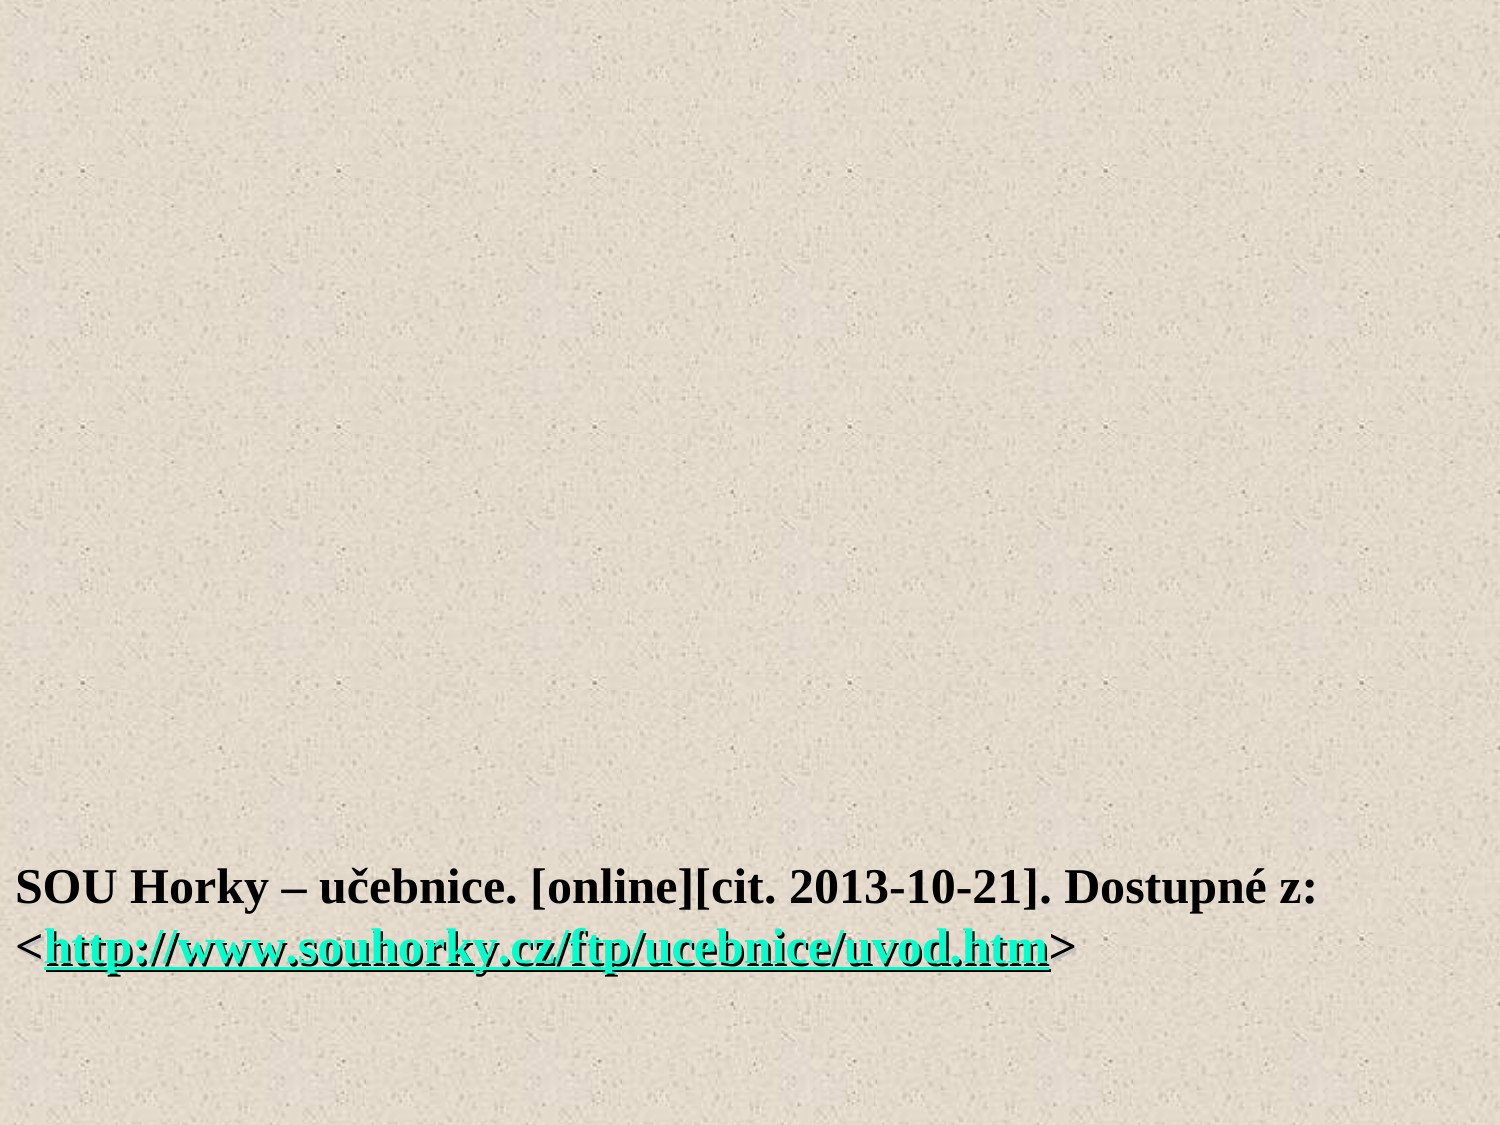

SOU Horky – učebnice. [online][cit. 2013-10-21]. Dostupné z:
<http://www.souhorky.cz/ftp/ucebnice/uvod.htm>